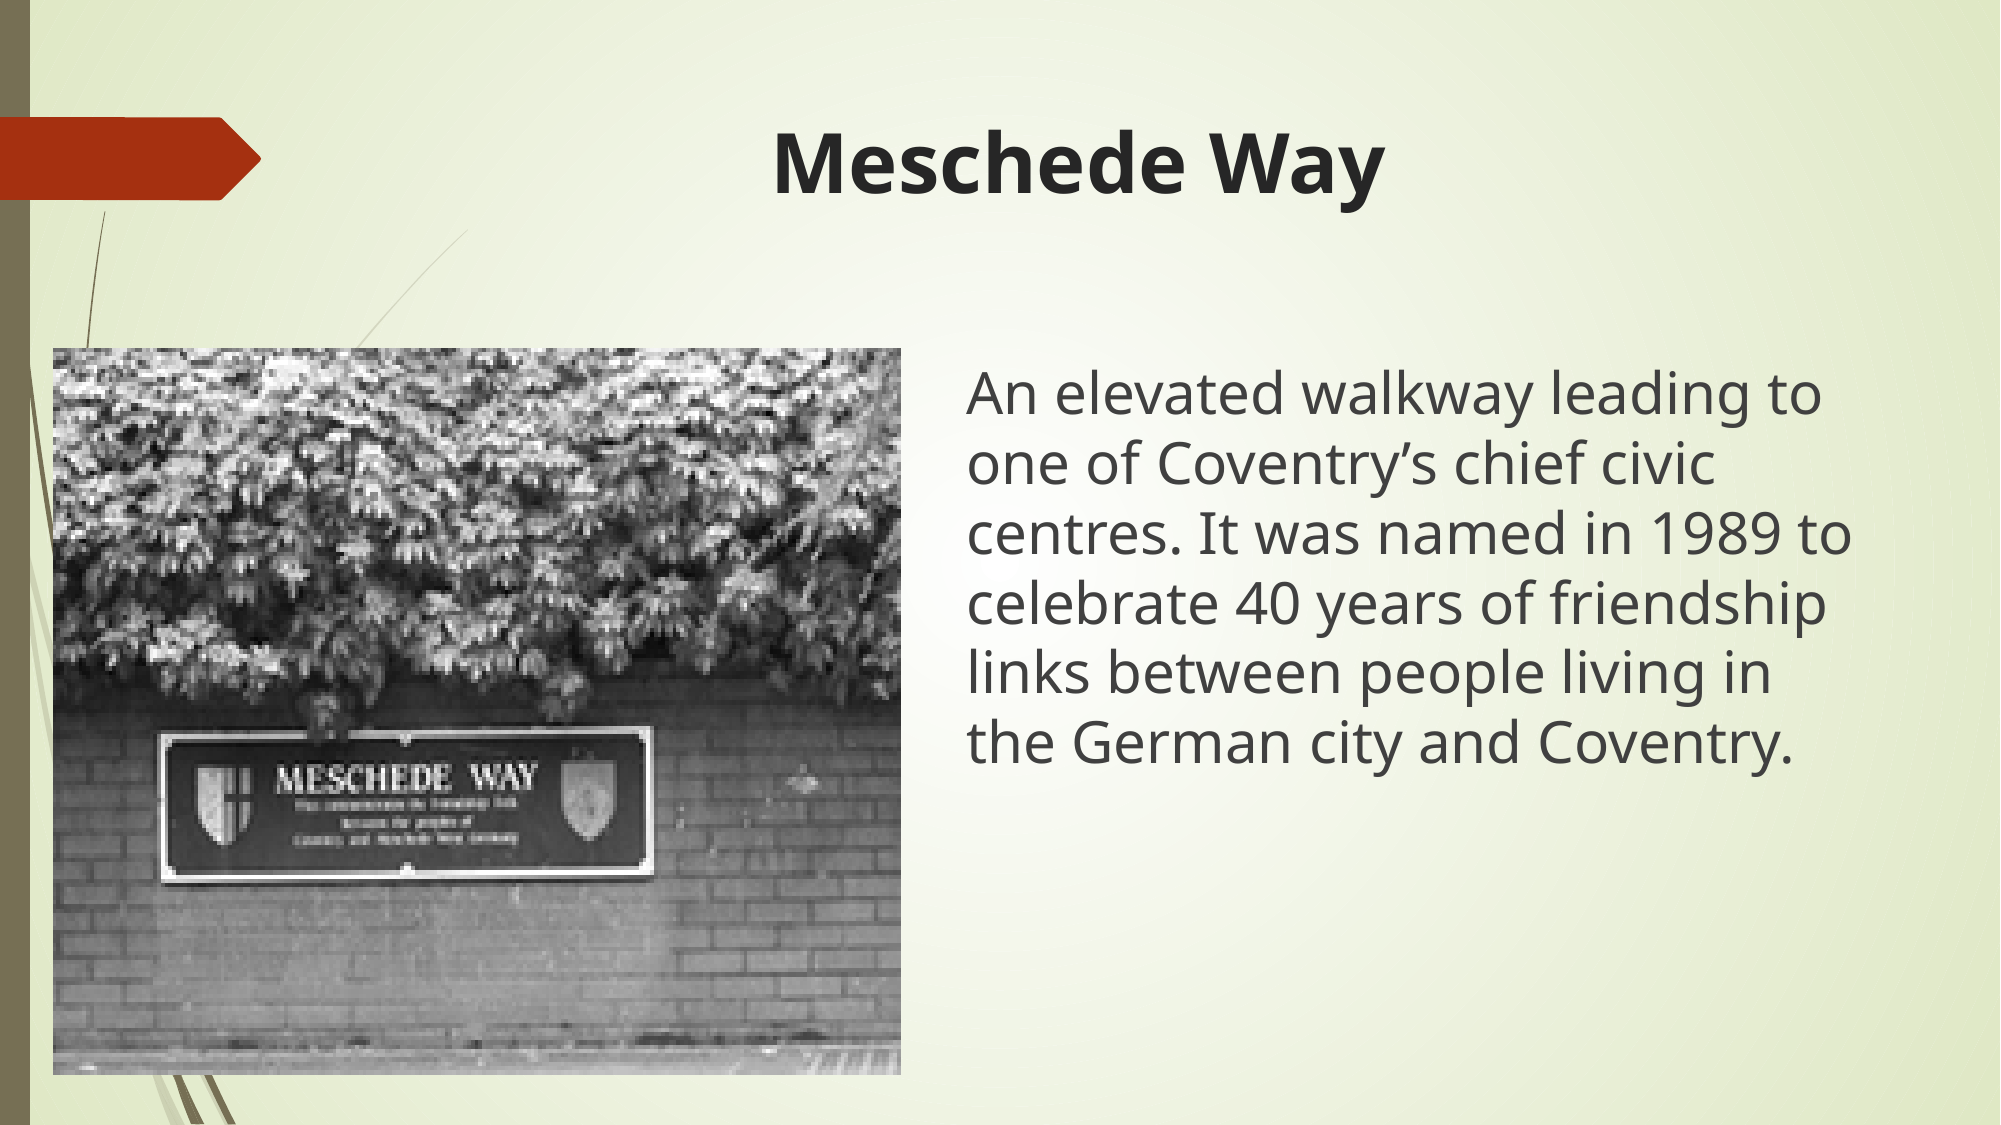

# Meschede Way
An elevated walkway leading to one of Coventry’s chief civic centres. It was named in 1989 to celebrate 40 years of friendship links between people living in the German city and Coventry.